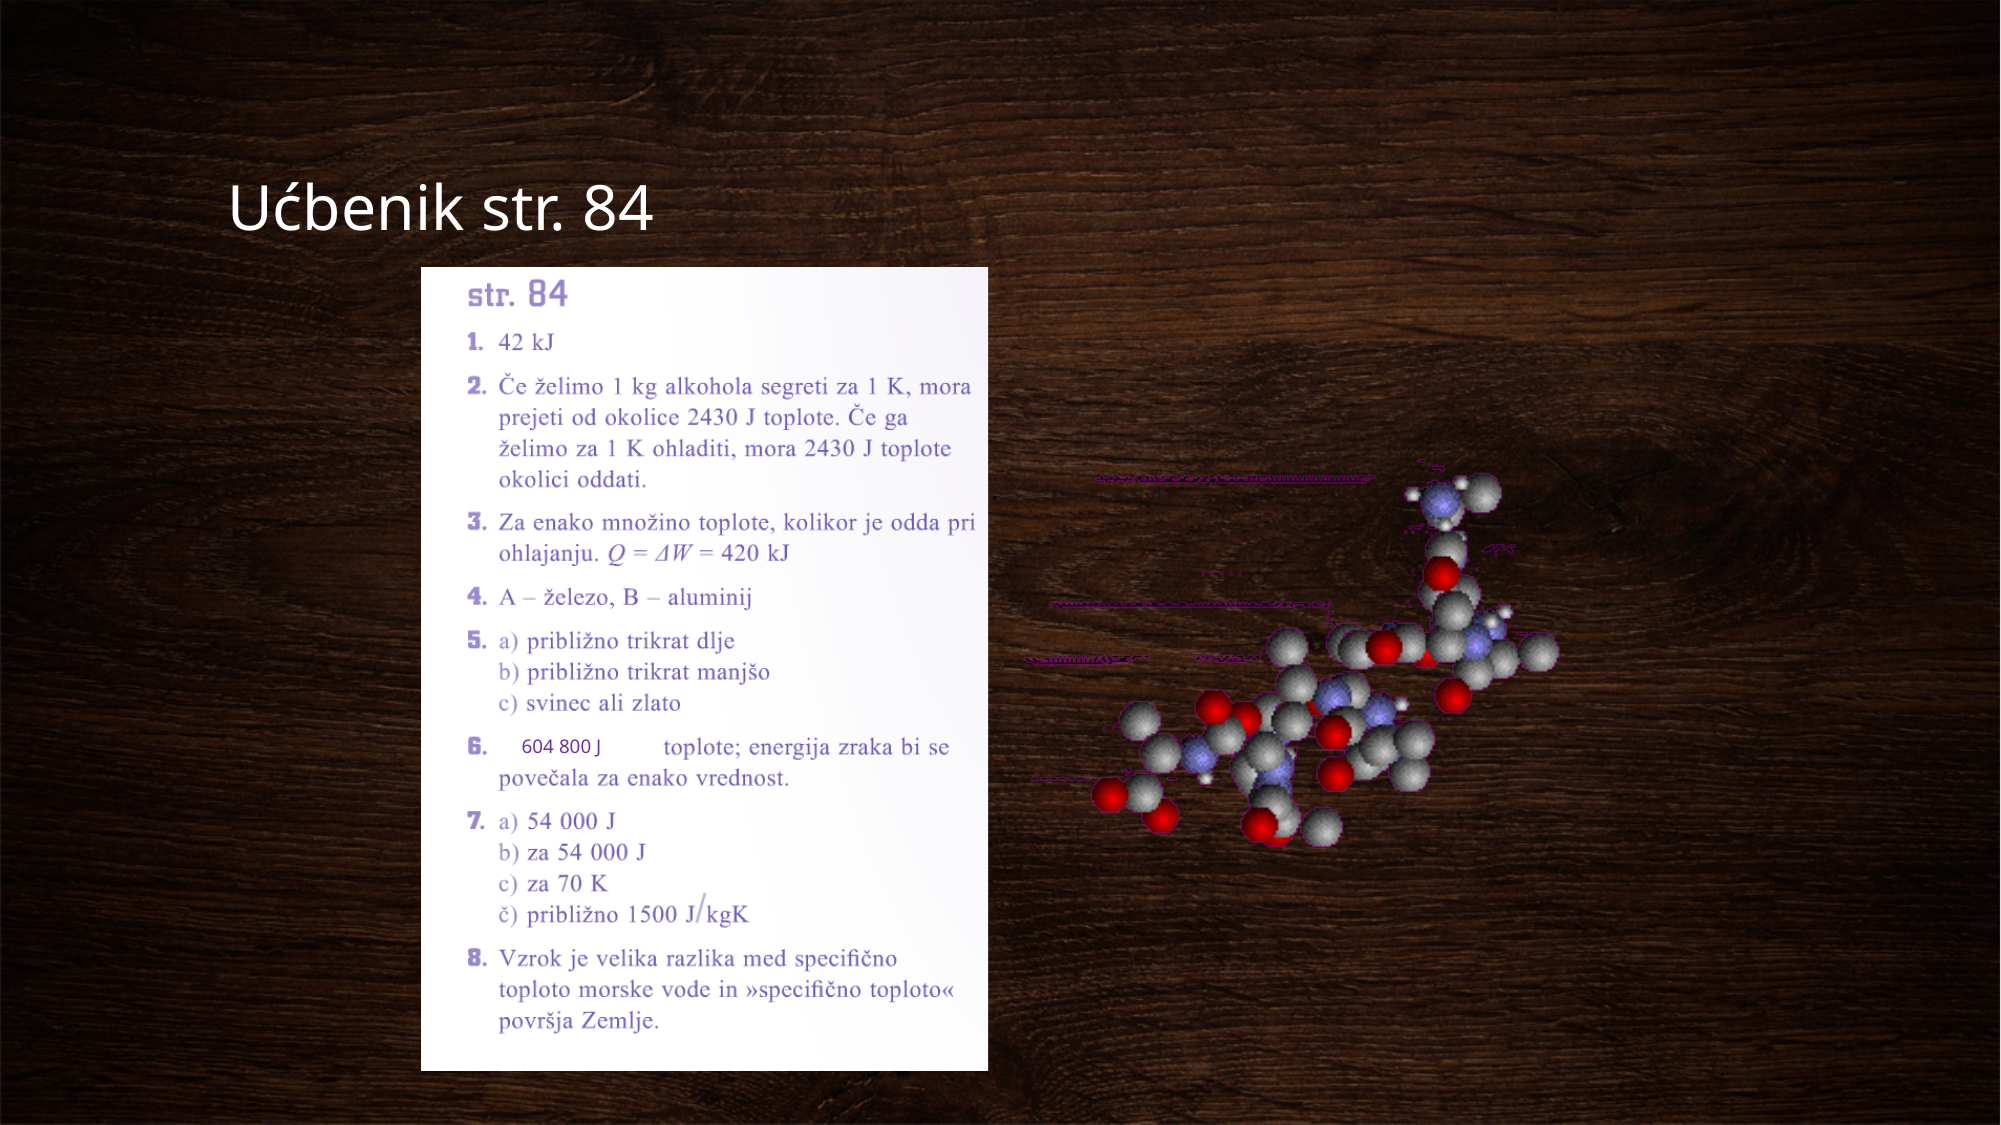

# Ućbenik str. 84
 604 800 J